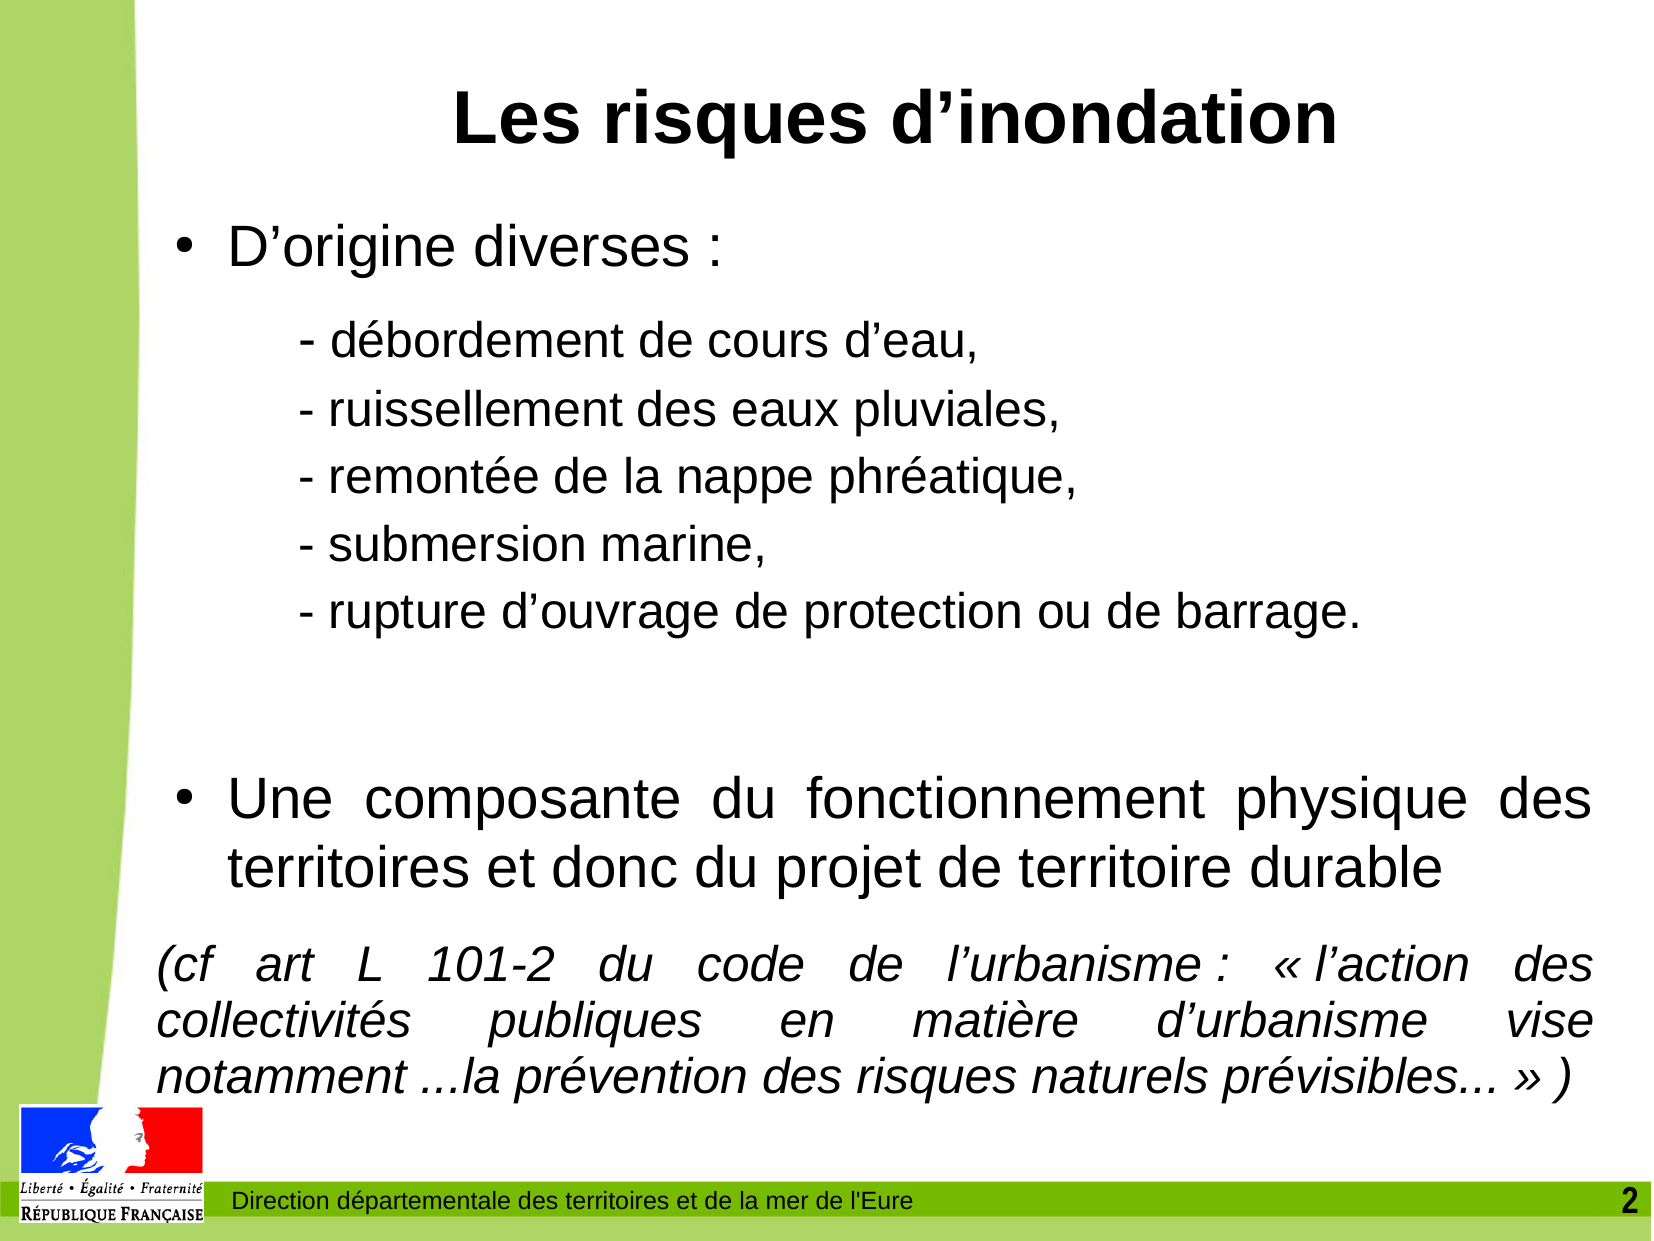

# Les risques d’inondation
D’origine diverses :
- débordement de cours d’eau,
- ruissellement des eaux pluviales,
- remontée de la nappe phréatique,
- submersion marine,
- rupture d’ouvrage de protection ou de barrage.
Une composante du fonctionnement physique des territoires et donc du projet de territoire durable
(cf art L 101-2 du code de l’urbanisme : « l’action des collectivités publiques en matière d’urbanisme vise notamment ...la prévention des risques naturels prévisibles... » )